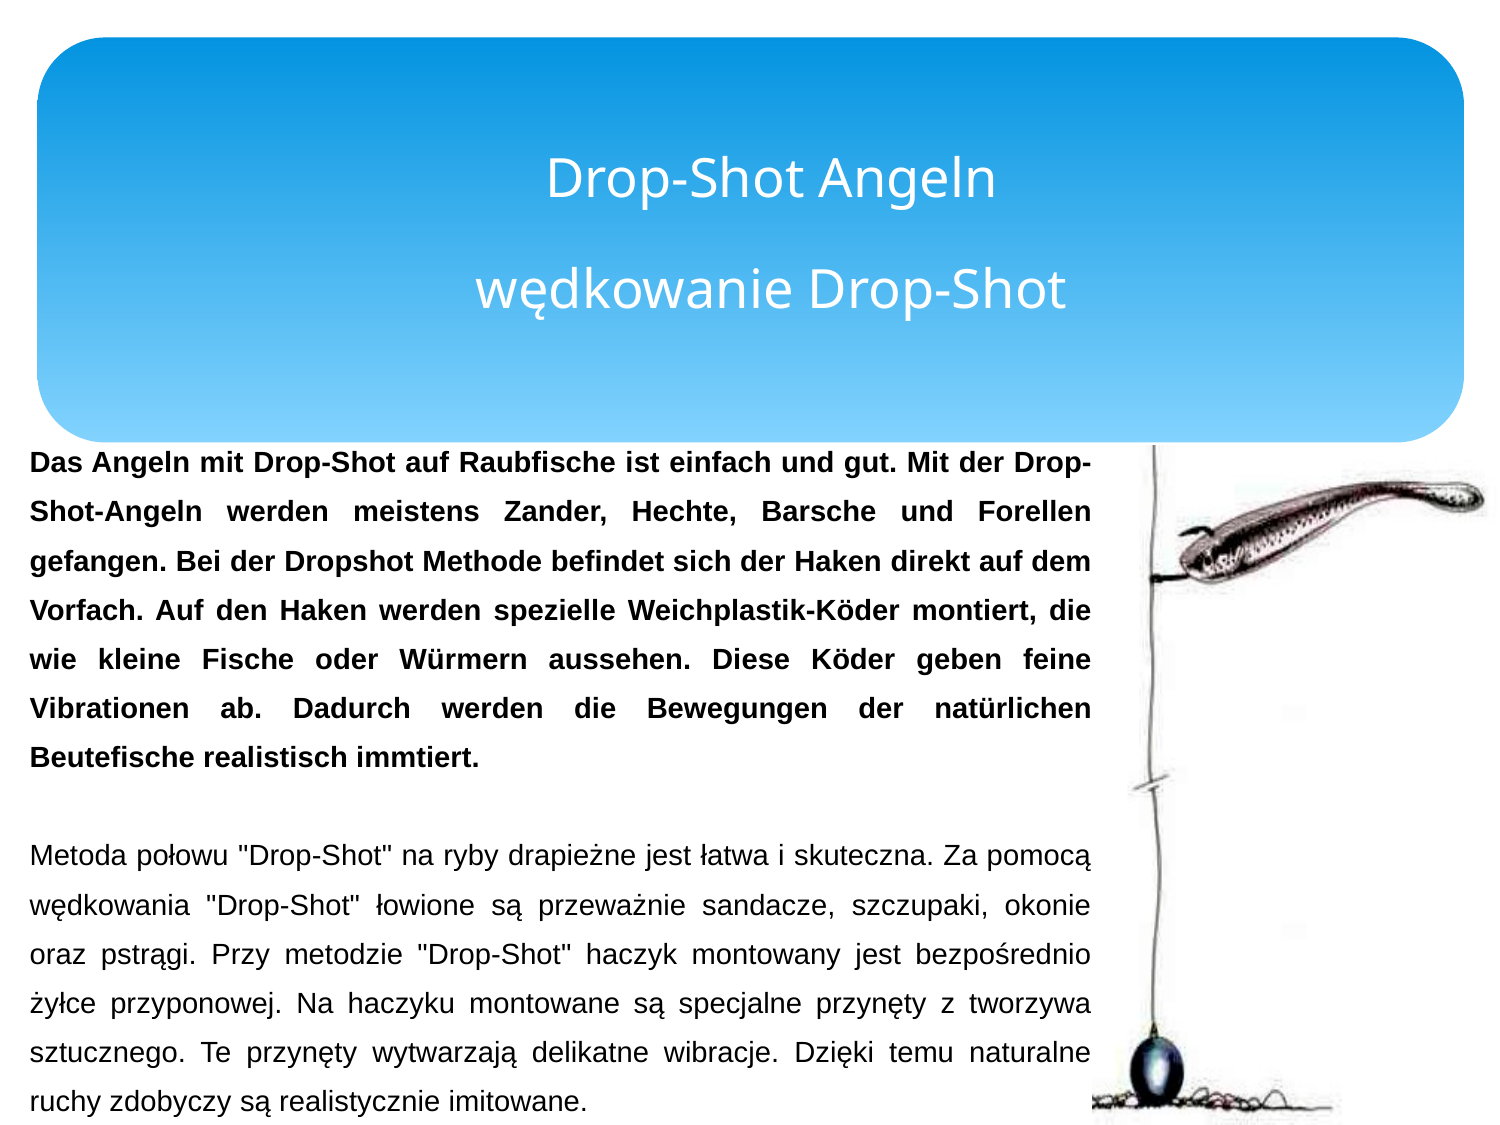

# Drop-Shot Angeln wędkowanie Drop-Shot
Das Angeln mit Drop-Shot auf Raubfische ist einfach und gut. Mit der Drop-Shot-Angeln werden meistens Zander, Hechte, Barsche und Forellen gefangen. Bei der Dropshot Methode befindet sich der Haken direkt auf dem Vorfach. Auf den Haken werden spezielle Weichplastik-Köder montiert, die wie kleine Fische oder Würmern aussehen. Diese Köder geben feine Vibrationen ab. Dadurch werden die Bewegungen der natürlichen Beutefische realistisch immtiert.
Metoda połowu "Drop-Shot" na ryby drapieżne jest łatwa i skuteczna. Za pomocą wędkowania "Drop-Shot" łowione są przeważnie sandacze, szczupaki, okonie oraz pstrągi. Przy metodzie "Drop-Shot" haczyk montowany jest bezpośrednio żyłce przyponowej. Na haczyku montowane są specjalne przynęty z tworzywa sztucznego. Te przynęty wytwarzają delikatne wibracje. Dzięki temu naturalne ruchy zdobyczy są realistycznie imitowane.